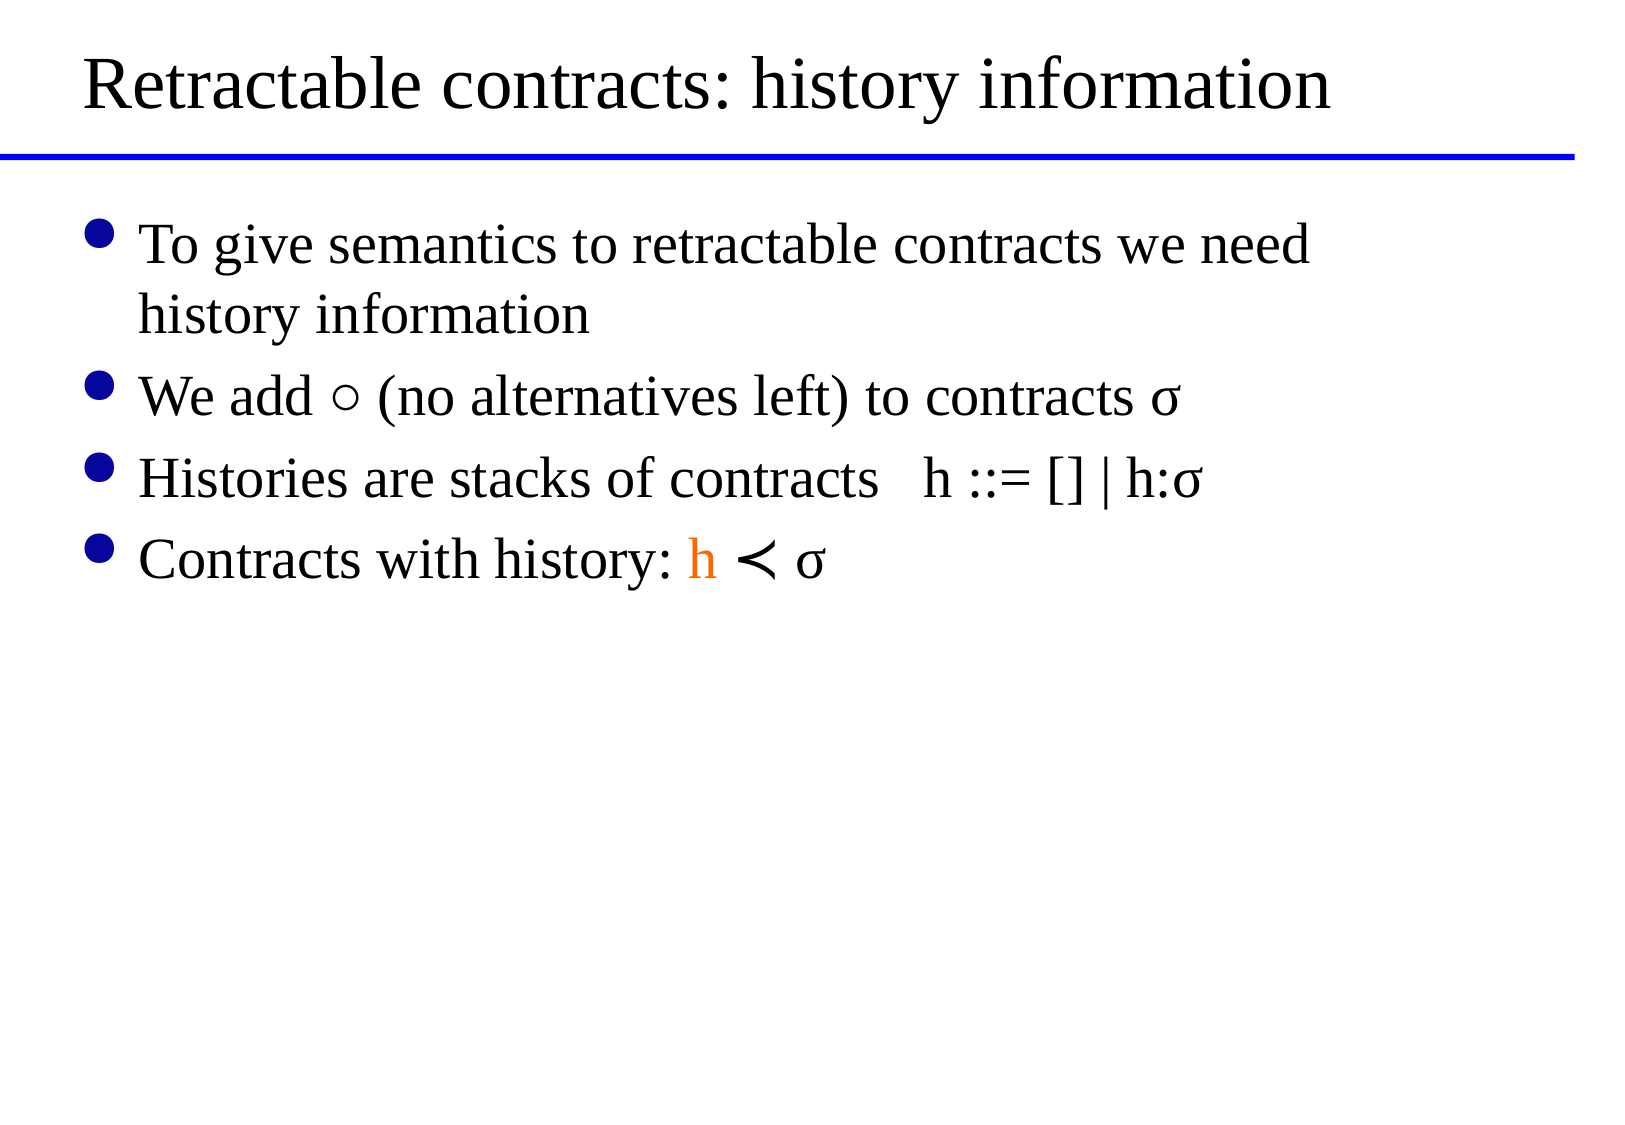

# Retractable contracts: history information
To give semantics to retractable contracts we need history information
We add ○ (no alternatives left) to contracts σ
Histories are stacks of contracts h ::= [] | h:σ
Contracts with history: h ≺ σ